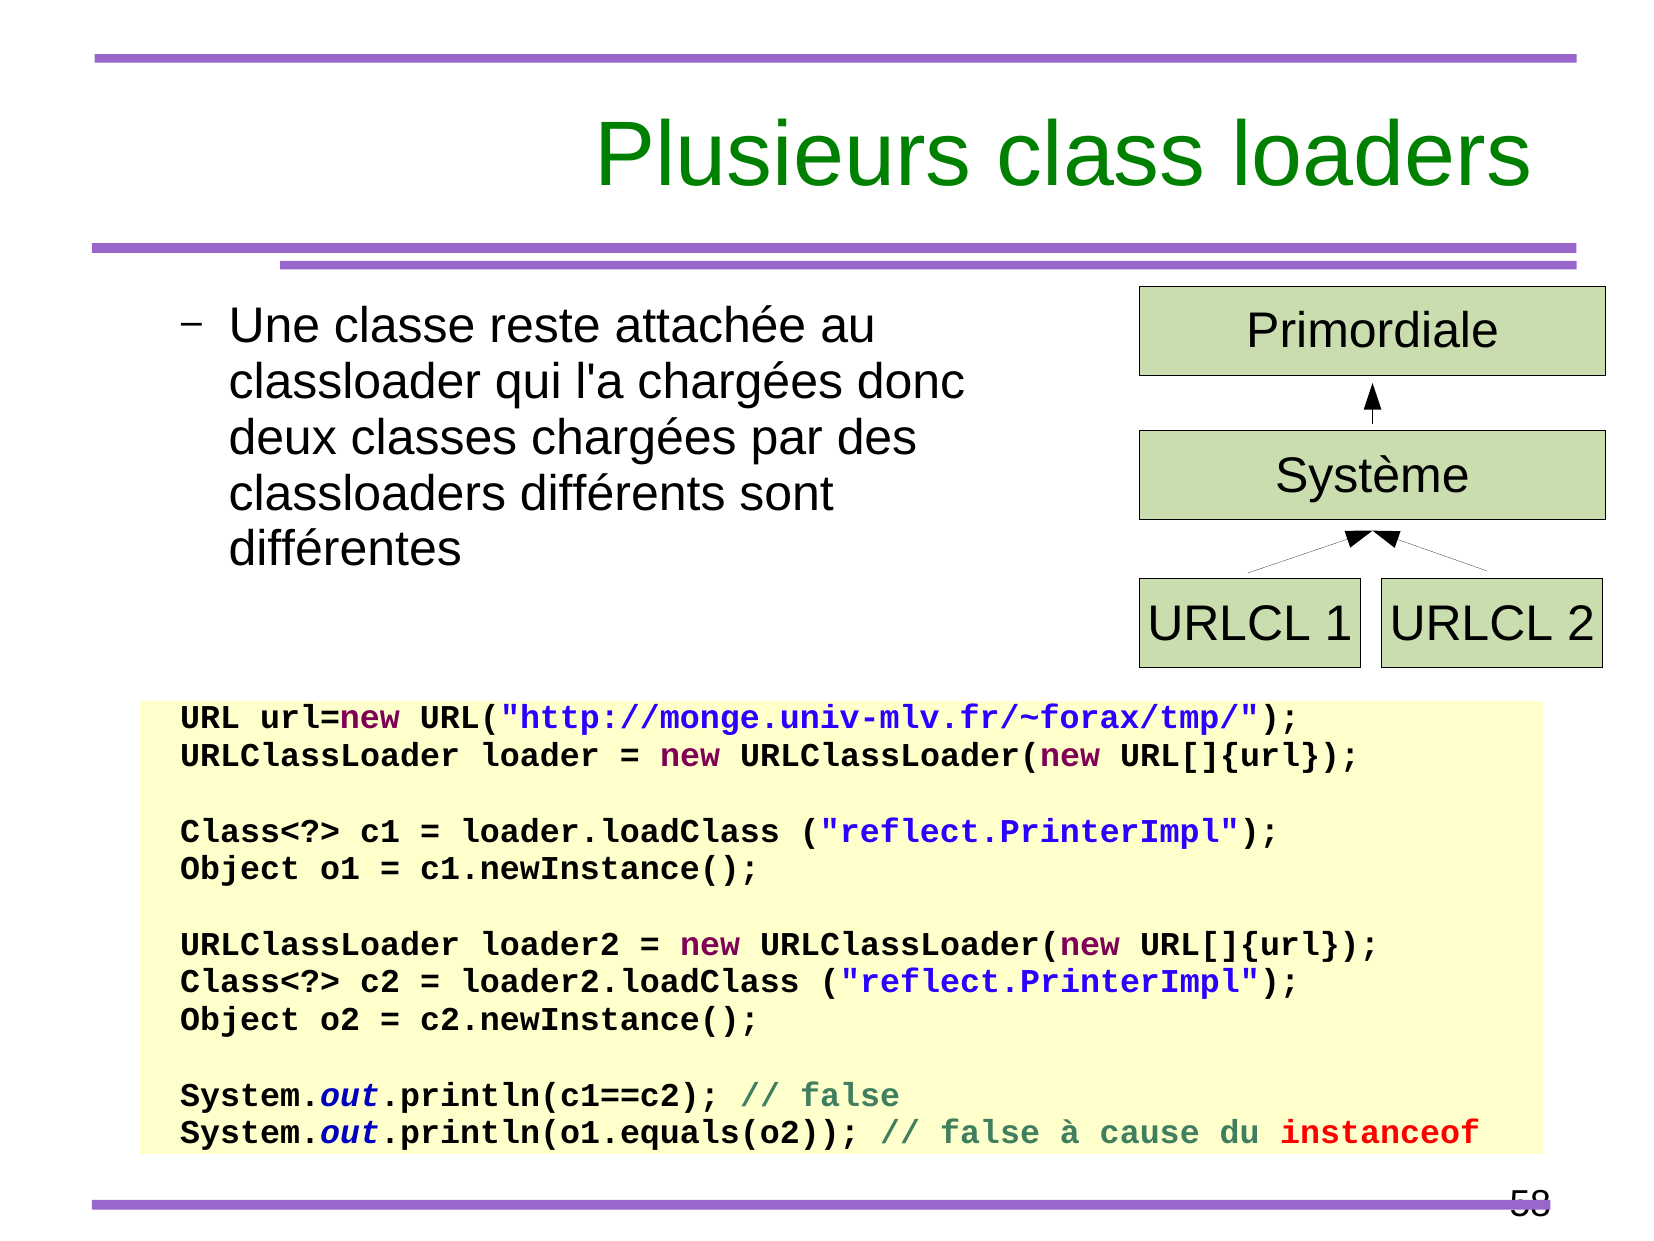

# Plusieurs class loaders
Primordiale
Une classe reste attachée au
classloader qui l'a chargées donc
deux classes chargées par des
classloaders différents sont
différentes
Système
URLCL 1
URLCL 2
 URL url=new URL("http://monge.univ-mlv.fr/~forax/tmp/");
 URLClassLoader loader = new URLClassLoader(new URL[]{url});
 Class<?> c1 = loader.loadClass ("reflect.PrinterImpl");
 Object o1 = c1.newInstance();
 URLClassLoader loader2 = new URLClassLoader(new URL[]{url});
 Class<?> c2 = loader2.loadClass ("reflect.PrinterImpl");
 Object o2 = c2.newInstance();
 System.out.println(c1==c2); // false
 System.out.println(o1.equals(o2)); // false à cause du instanceof